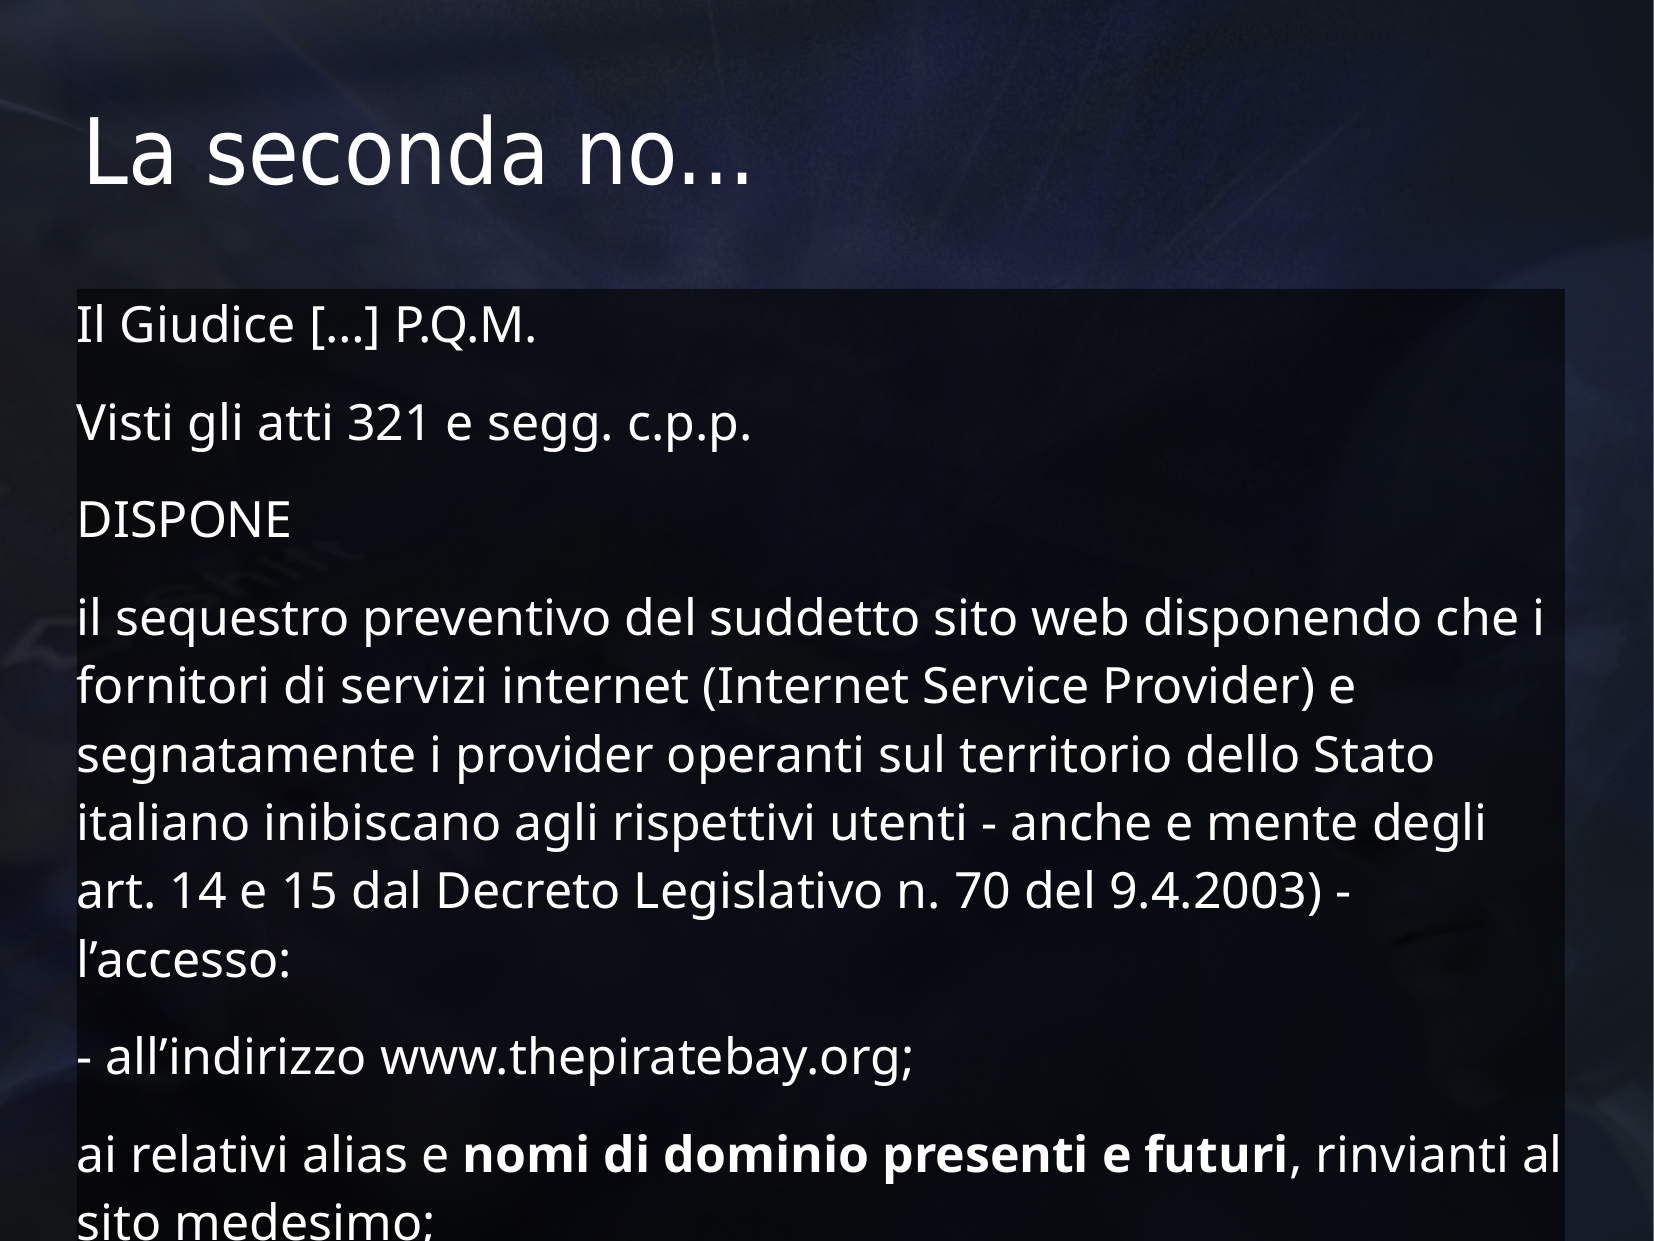

# La seconda no...
Il Giudice […] P.Q.M.
Visti gli atti 321 e segg. c.p.p.
DISPONE
il sequestro preventivo del suddetto sito web disponendo che i fornitori di servizi internet (Internet Service Provider) e segnatamente i provider operanti sul territorio dello Stato italiano inibiscano agli rispettivi utenti - anche e mente degli art. 14 e 15 dal Decreto Legislativo n. 70 del 9.4.2003) - l’accesso:
- all’indirizzo www.thepiratebay.org;
ai relativi alias e nomi di dominio presenti e futuri, rinvianti al sito medesimo;